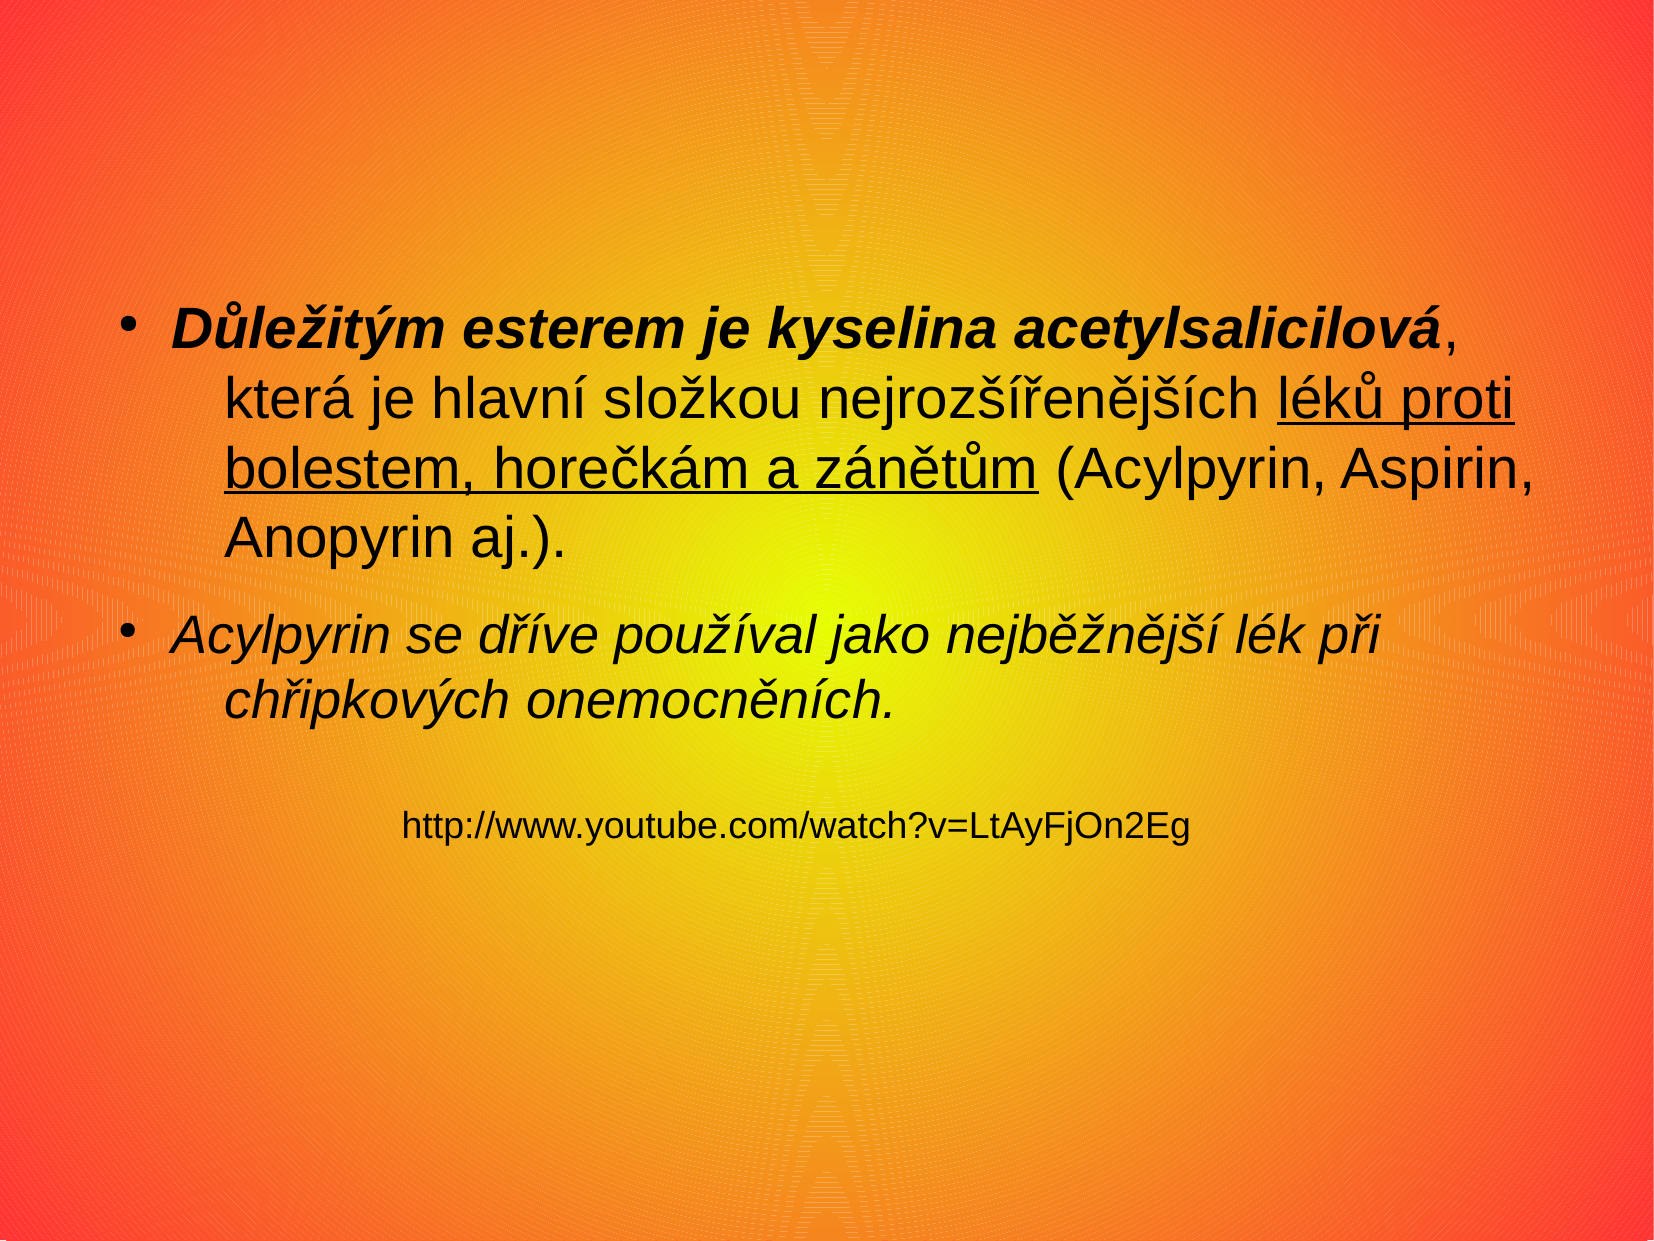

# Důležitým esterem je kyselina acetylsalicilová, která je hlavní složkou nejrozšířenějších léků proti bolestem, horečkám a zánětům (Acylpyrin, Aspirin, Anopyrin aj.).
Acylpyrin se dříve používal jako nejběžnější lék při chřipkových onemocněních.
http://www.youtube.com/watch?v=LtAyFjOn2Eg